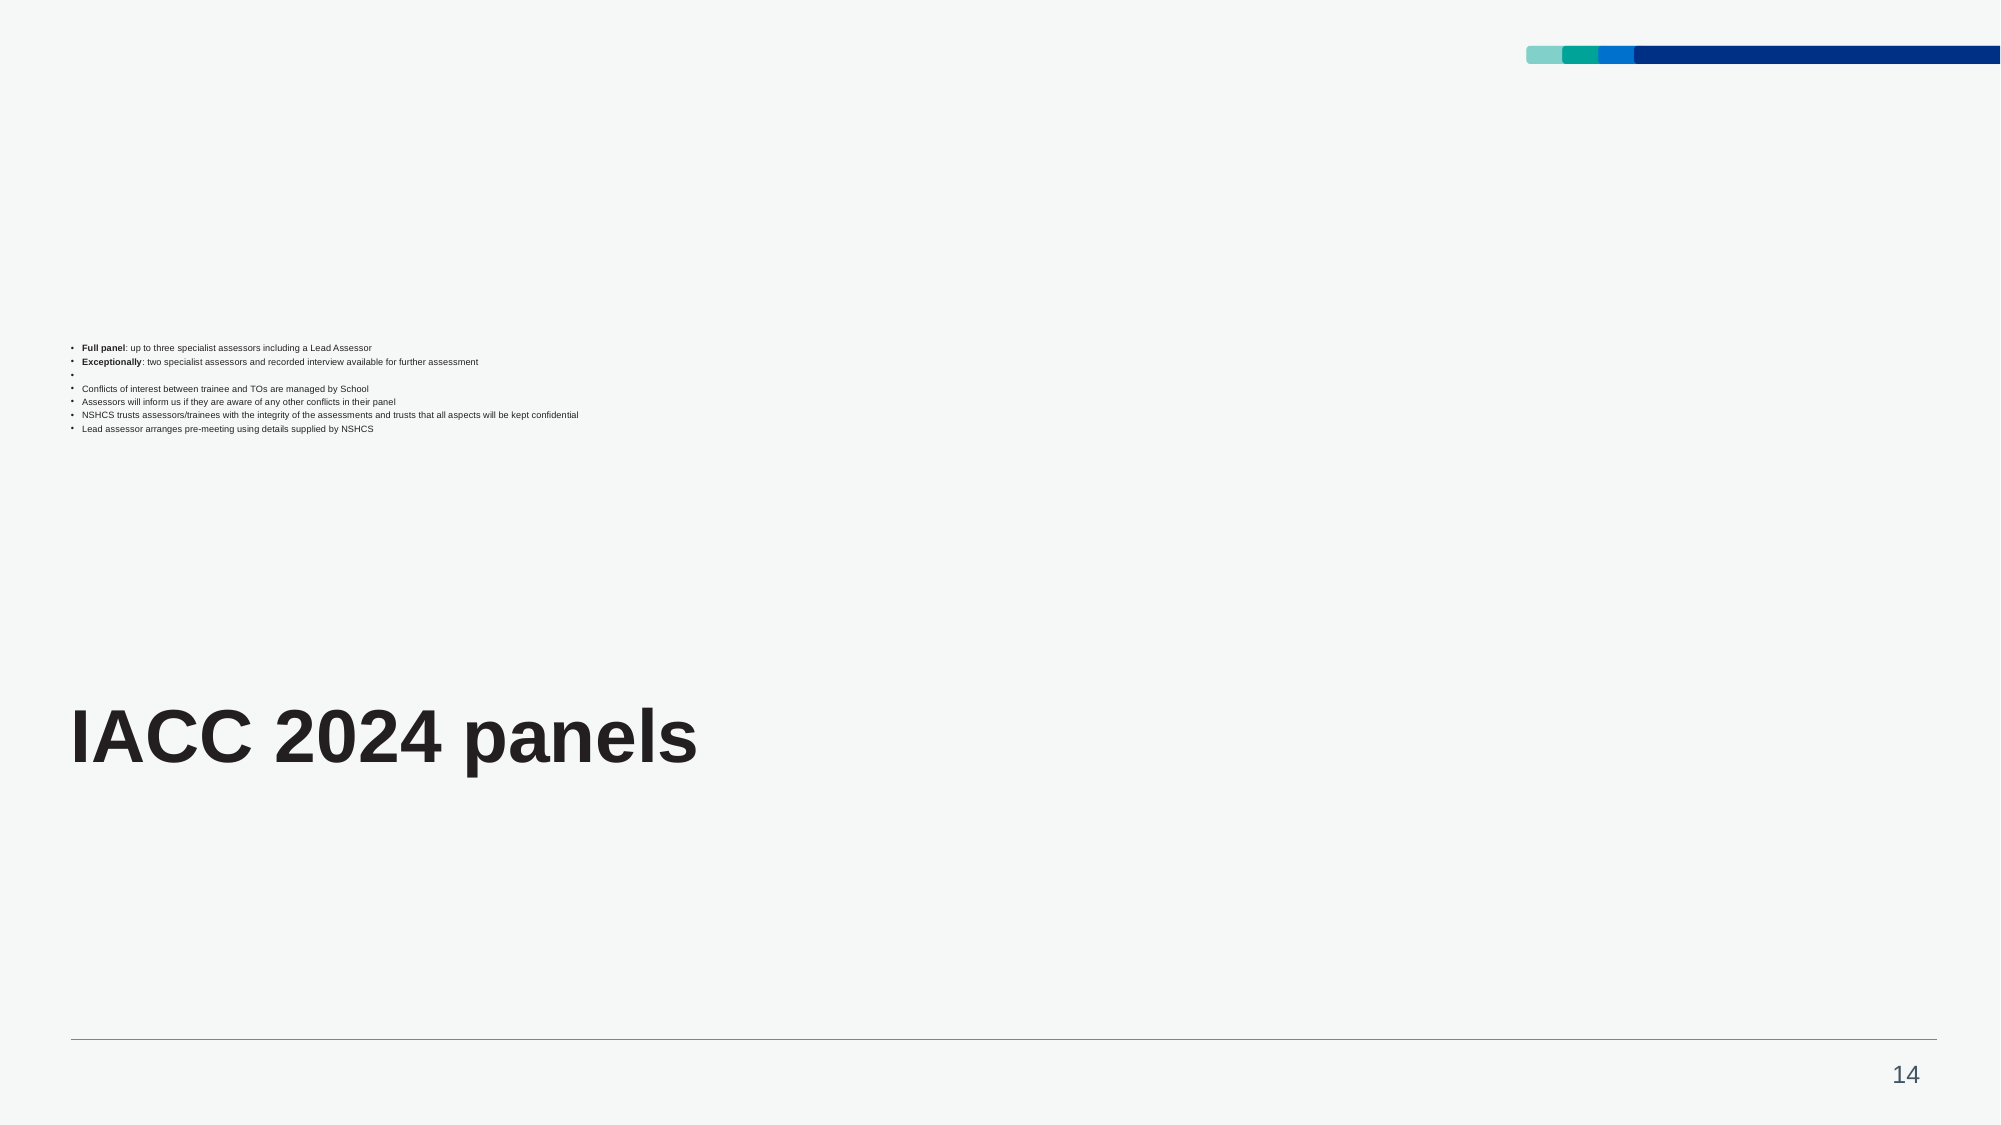

# Full panel: up to three specialist assessors including a Lead Assessor
Exceptionally: two specialist assessors and recorded interview available for further assessment
Conflicts of interest between trainee and TOs are managed by School
Assessors will inform us if they are aware of any other conflicts in their panel
NSHCS trusts assessors/trainees with the integrity of the assessments and trusts that all aspects will be kept confidential
Lead assessor arranges pre-meeting using details supplied by NSHCS
IACC 2024 panels